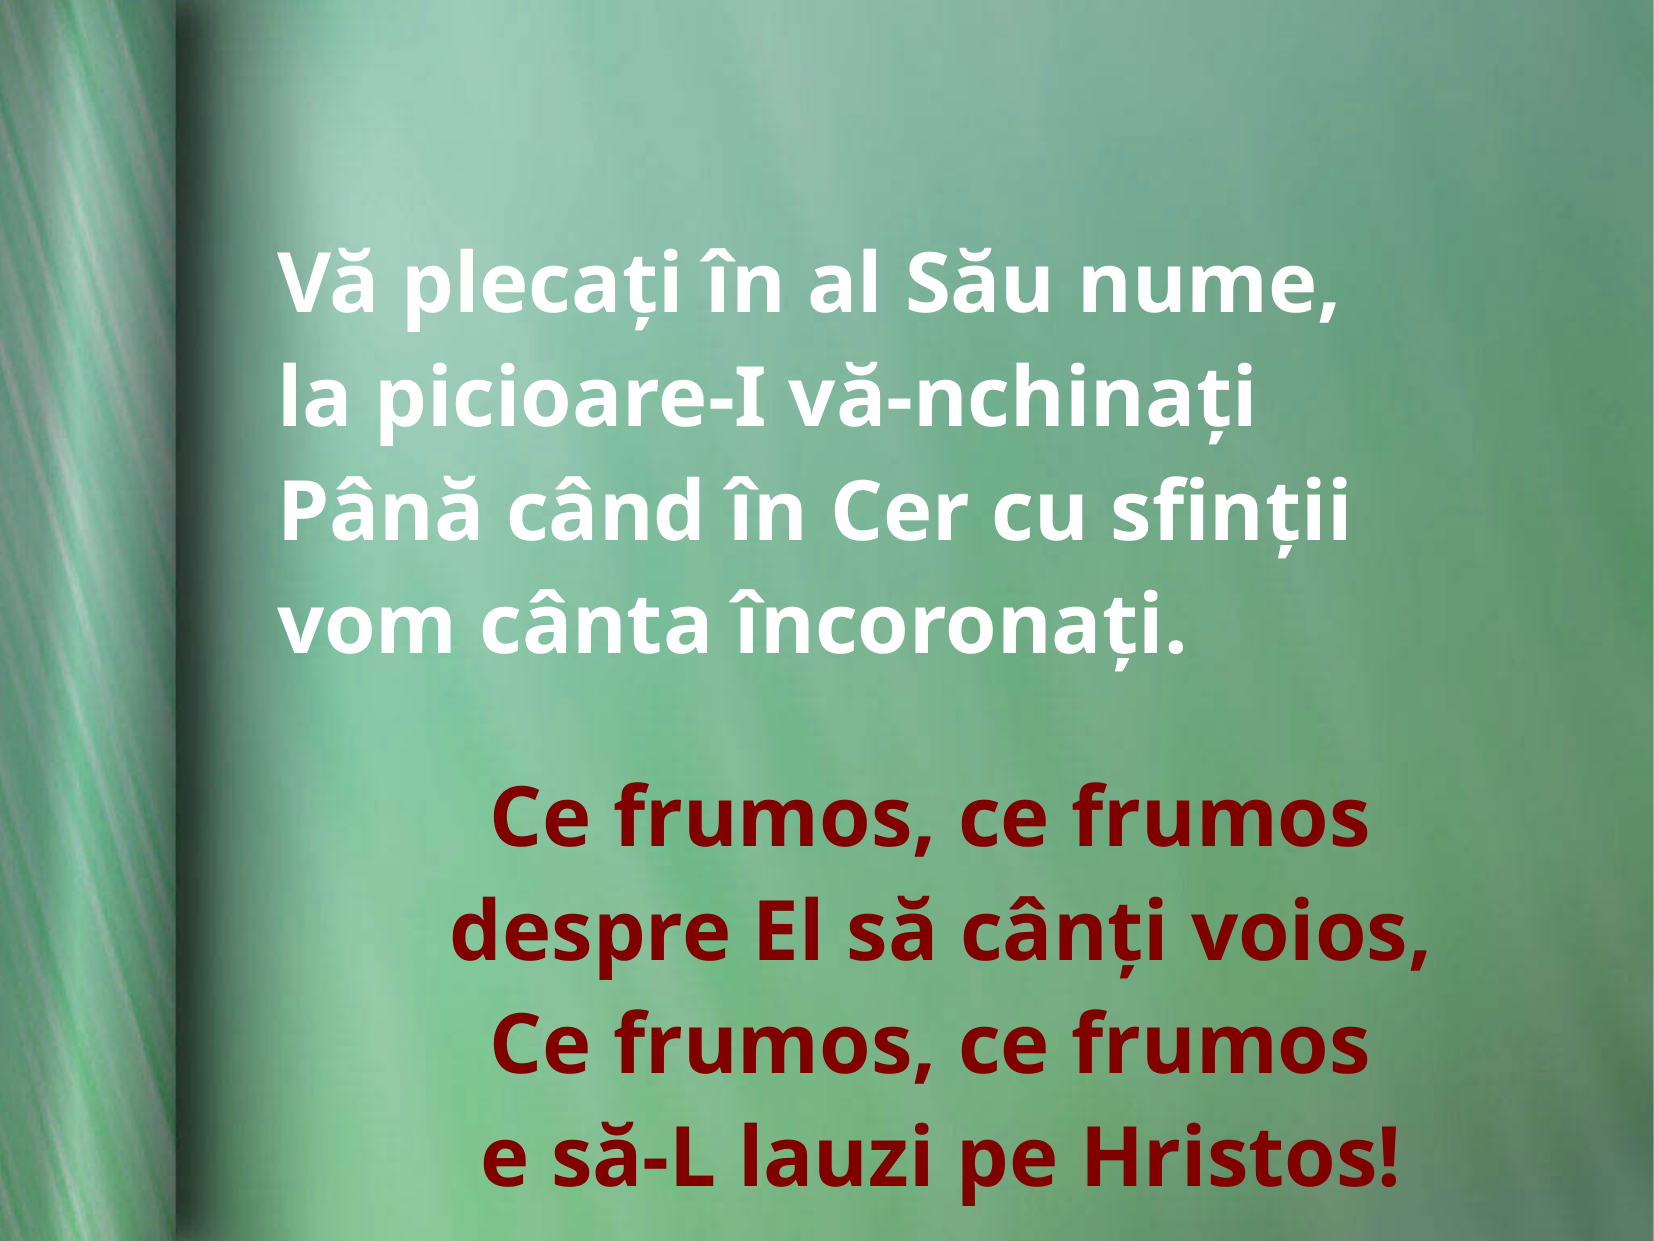

Vă plecaţi în al Său nume,
la picioare-I vă-nchinaţi
Până când în Cer cu sfinţii
vom cânta încoronaţi.
Ce frumos, ce frumos
despre El să cânți voios,
Ce frumos, ce frumos
e să-L lauzi pe Hristos!